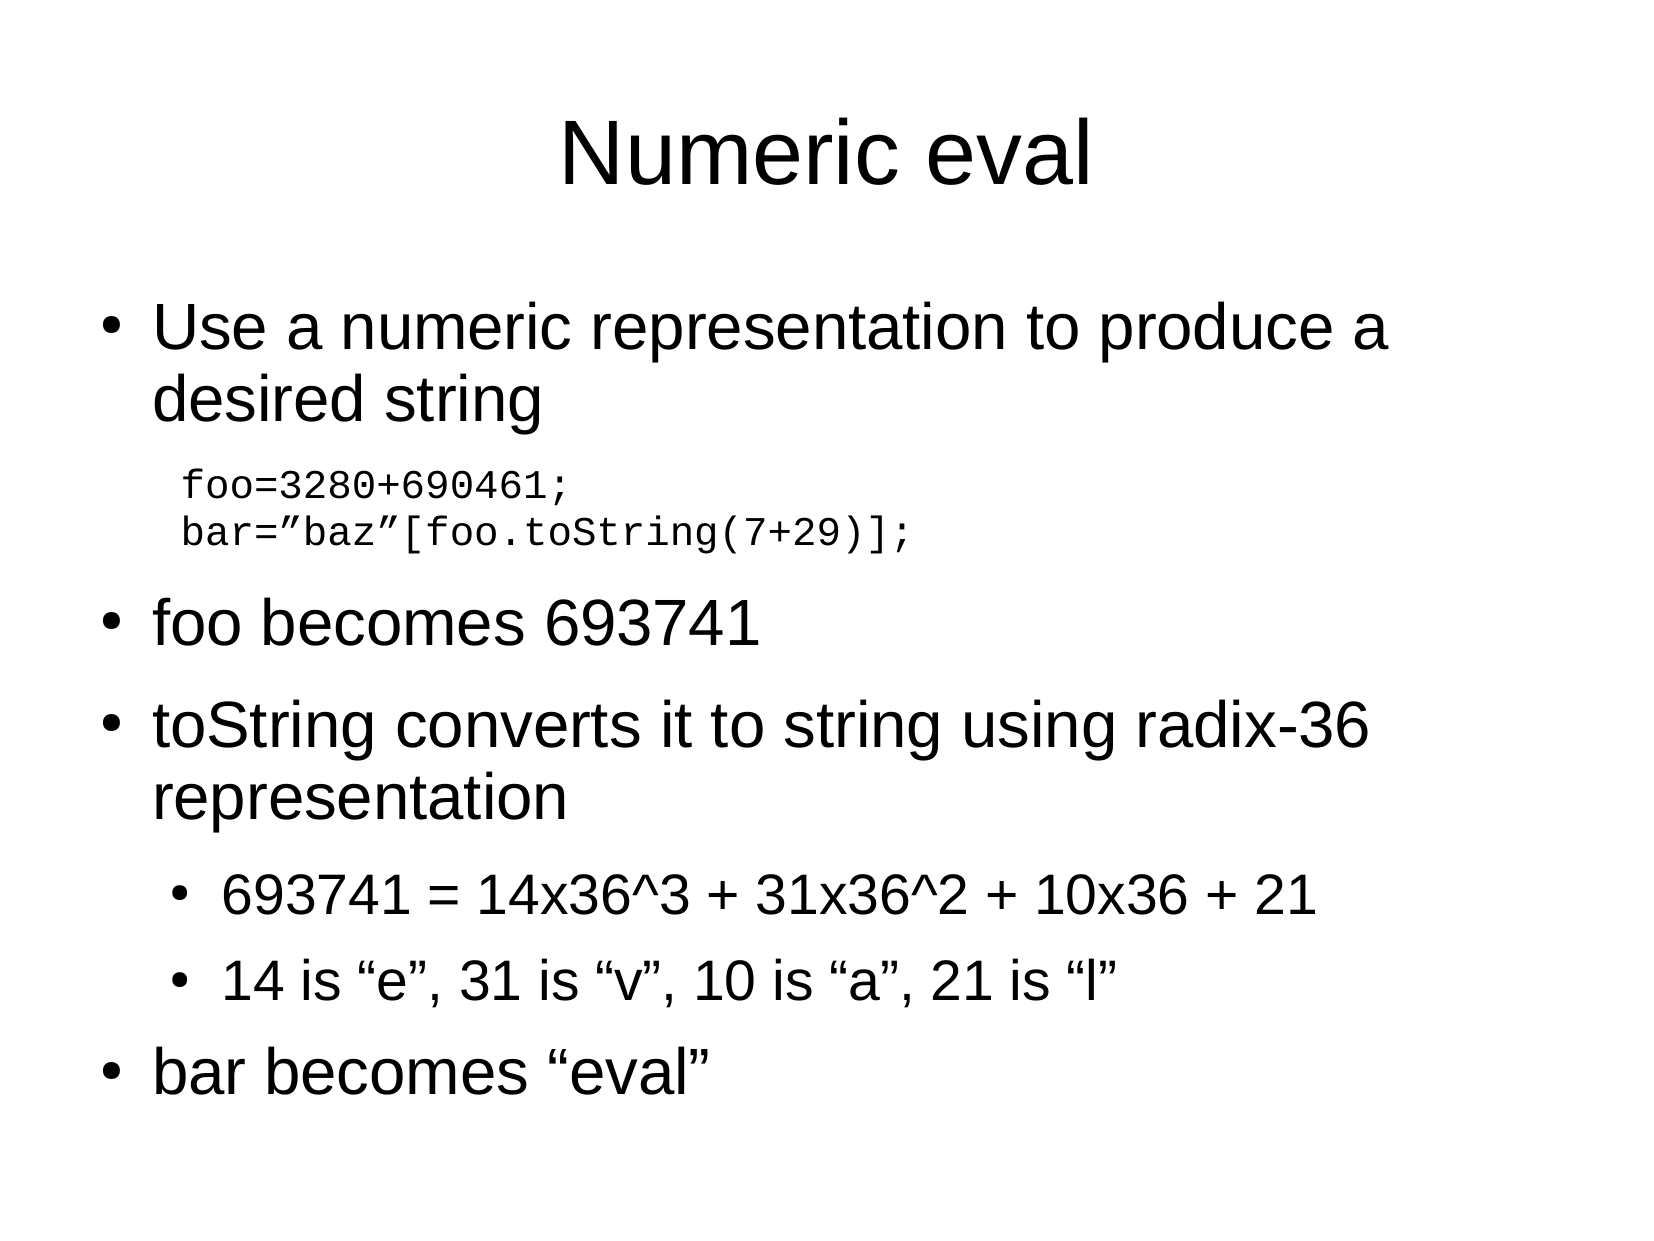

# Numeric eval
Use a numeric representation to produce a desired string
 foo=3280+690461;
 bar=”baz”[foo.toString(7+29)];
foo becomes 693741
toString converts it to string using radix-36 representation
693741 = 14x36^3 + 31x36^2 + 10x36 + 21
14 is “e”, 31 is “v”, 10 is “a”, 21 is “l”
bar becomes “eval”